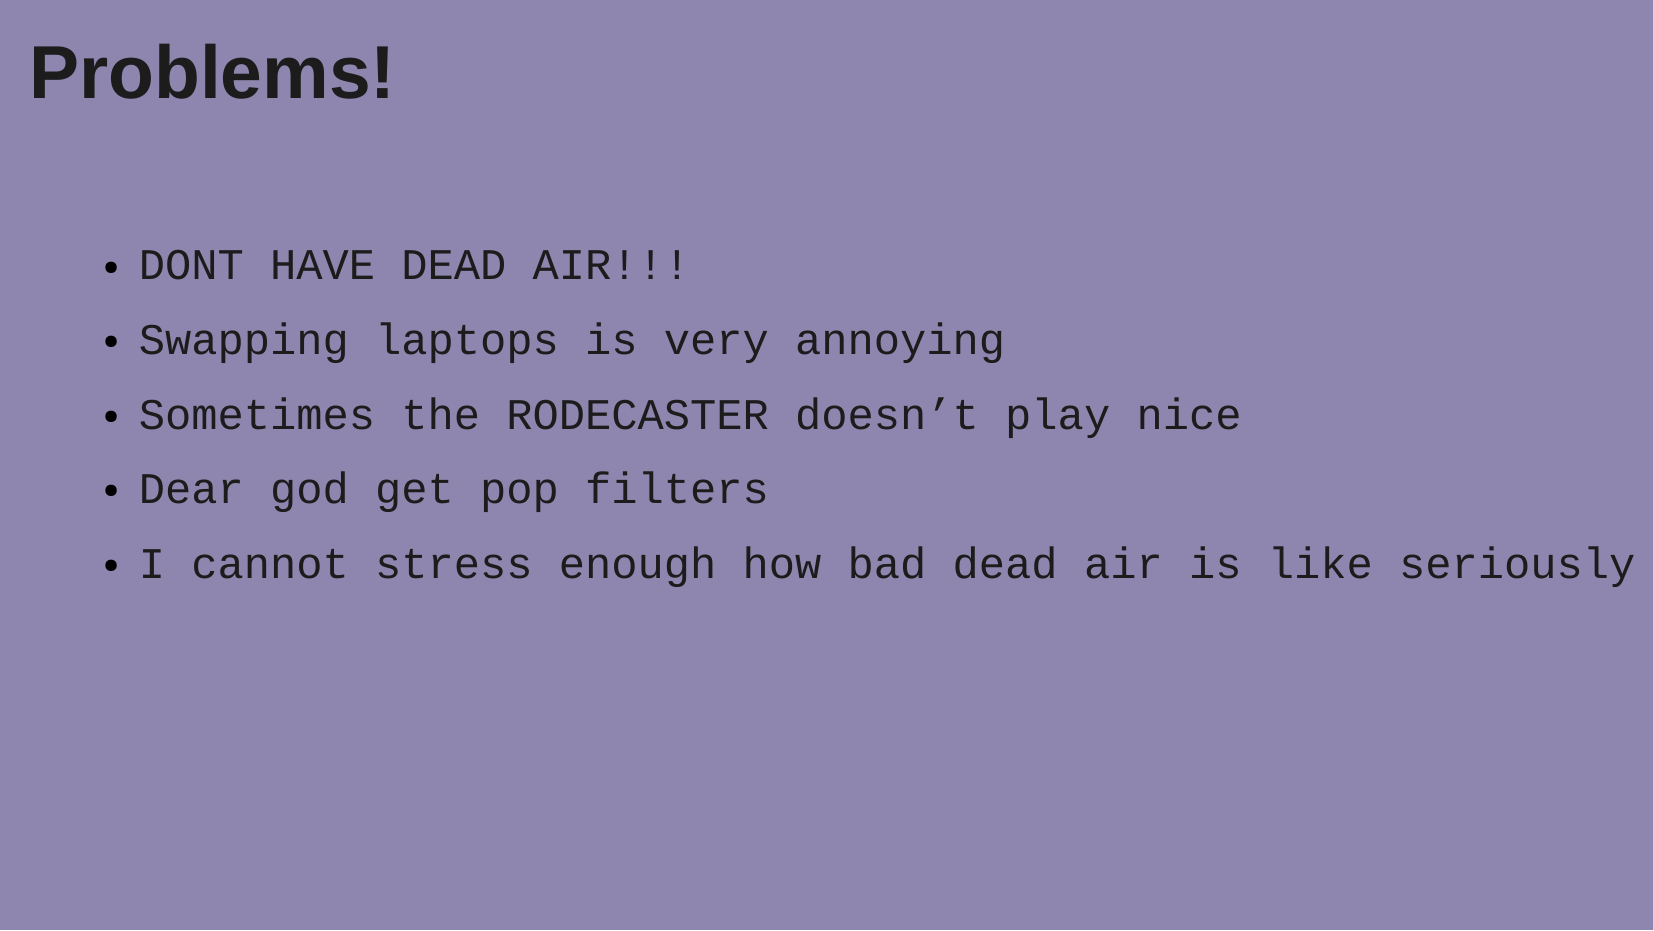

# Problems!
DONT HAVE DEAD AIR!!!
Swapping laptops is very annoying
Sometimes the RODECASTER doesn’t play nice
Dear god get pop filters
I cannot stress enough how bad dead air is like seriously